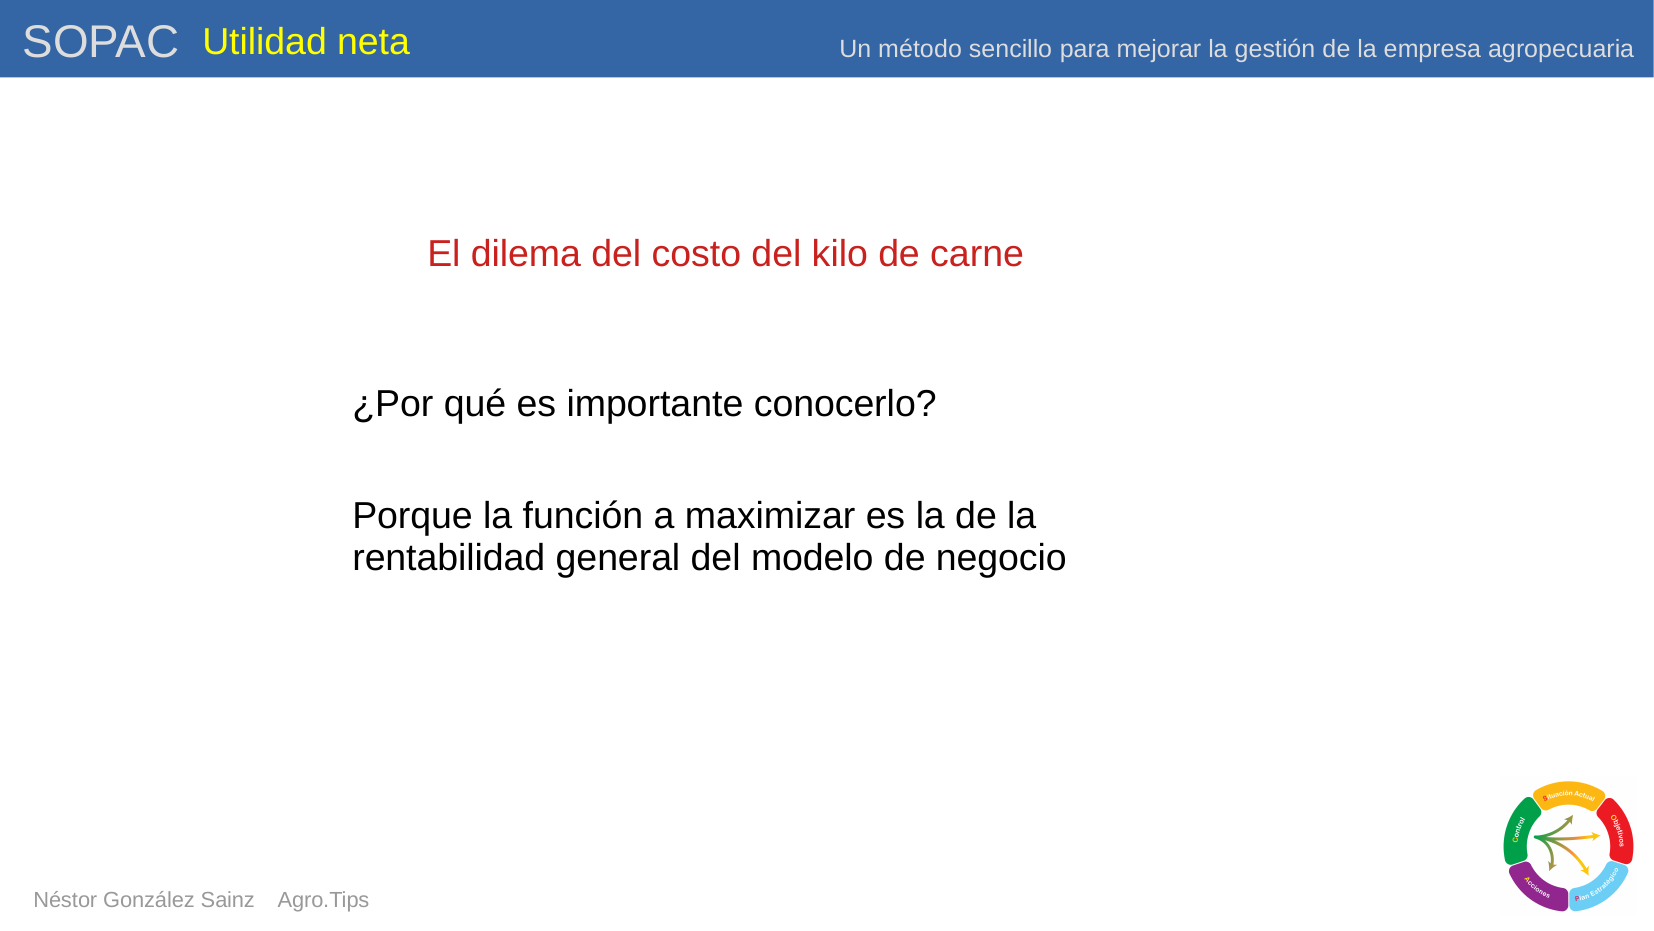

Utilidad neta
El dilema del costo del kilo de carne
¿Por qué es importante conocerlo?
Porque la función a maximizar es la de la rentabilidad general del modelo de negocio